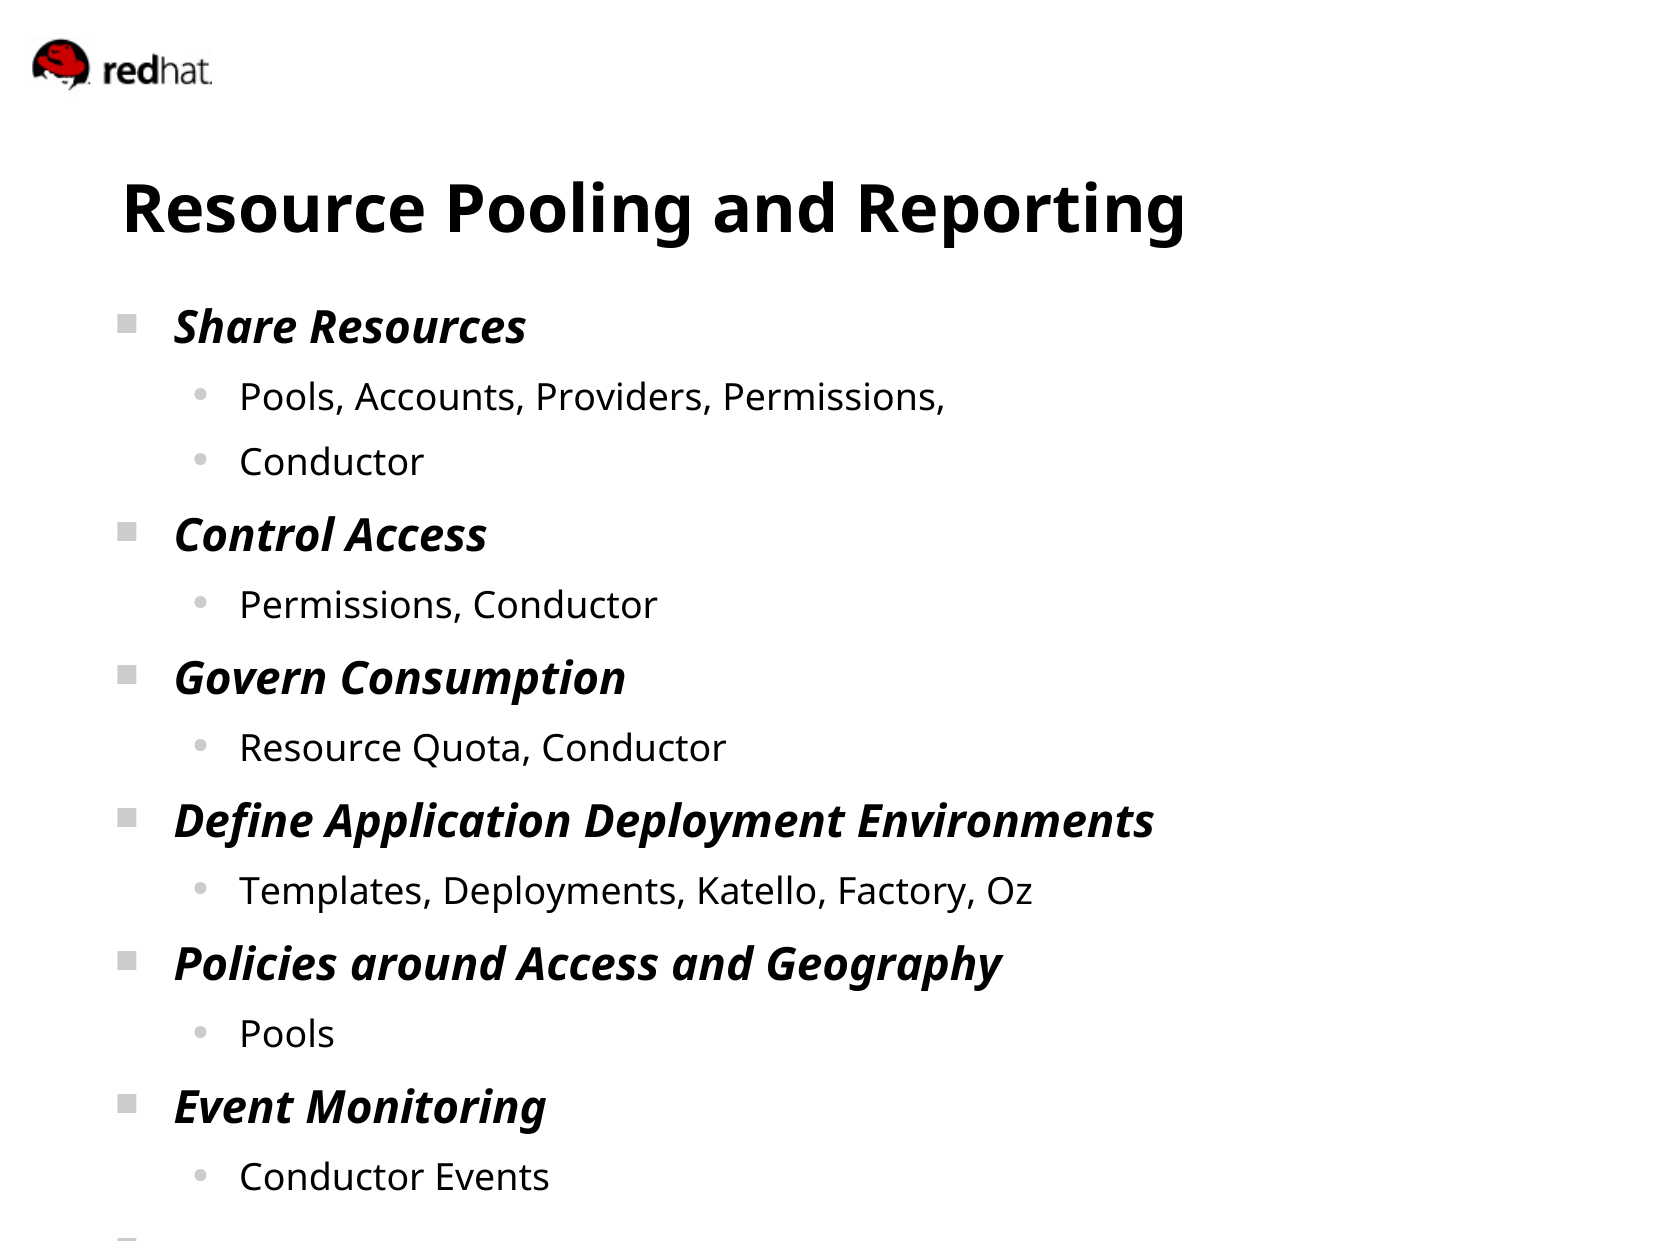

# Resource Pooling and Reporting
Share Resources
Pools, Accounts, Providers, Permissions,
Conductor
Control Access
Permissions, Conductor
Govern Consumption
Resource Quota, Conductor
Define Application Deployment Environments
Templates, Deployments, Katello, Factory, Oz
Policies around Access and Geography
Pools
Event Monitoring
Conductor Events